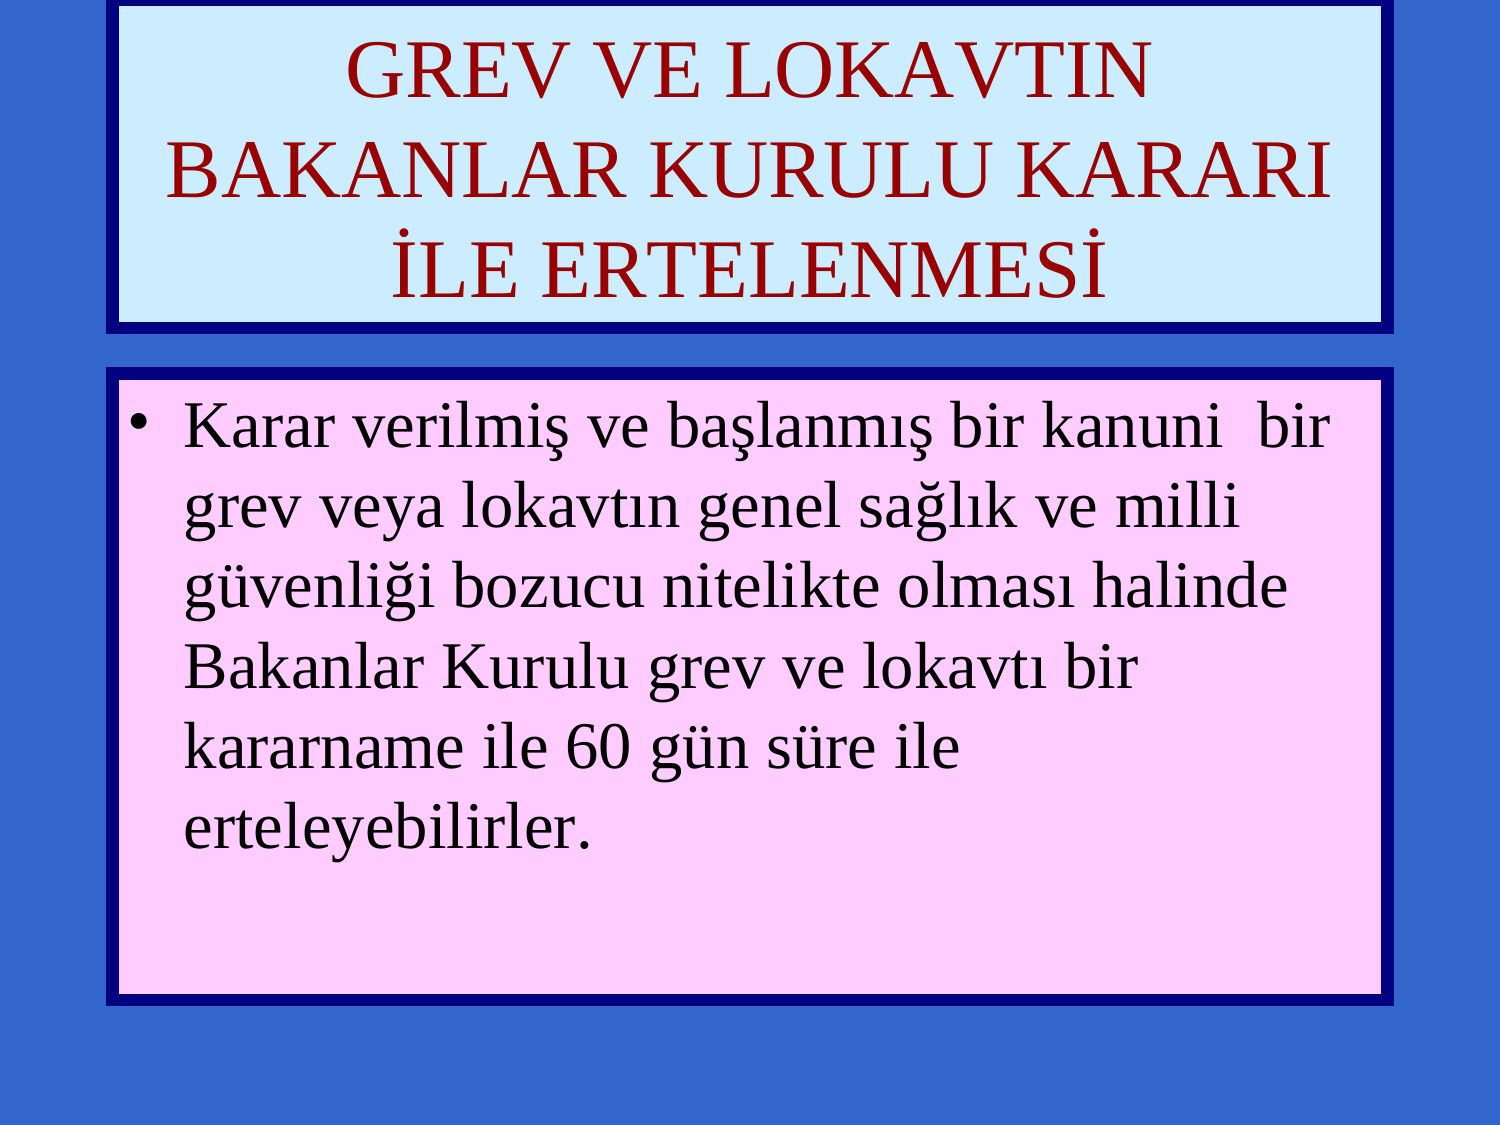

# GREV VE LOKAVTIN BAKANLAR KURULU KARARI İLE ERTELENMESİ
Karar verilmiş ve başlanmış bir kanuni bir grev veya lokavtın genel sağlık ve milli güvenliği bozucu nitelikte olması halinde Bakanlar Kurulu grev ve lokavtı bir kararname ile 60 gün süre ile erteleyebilirler.